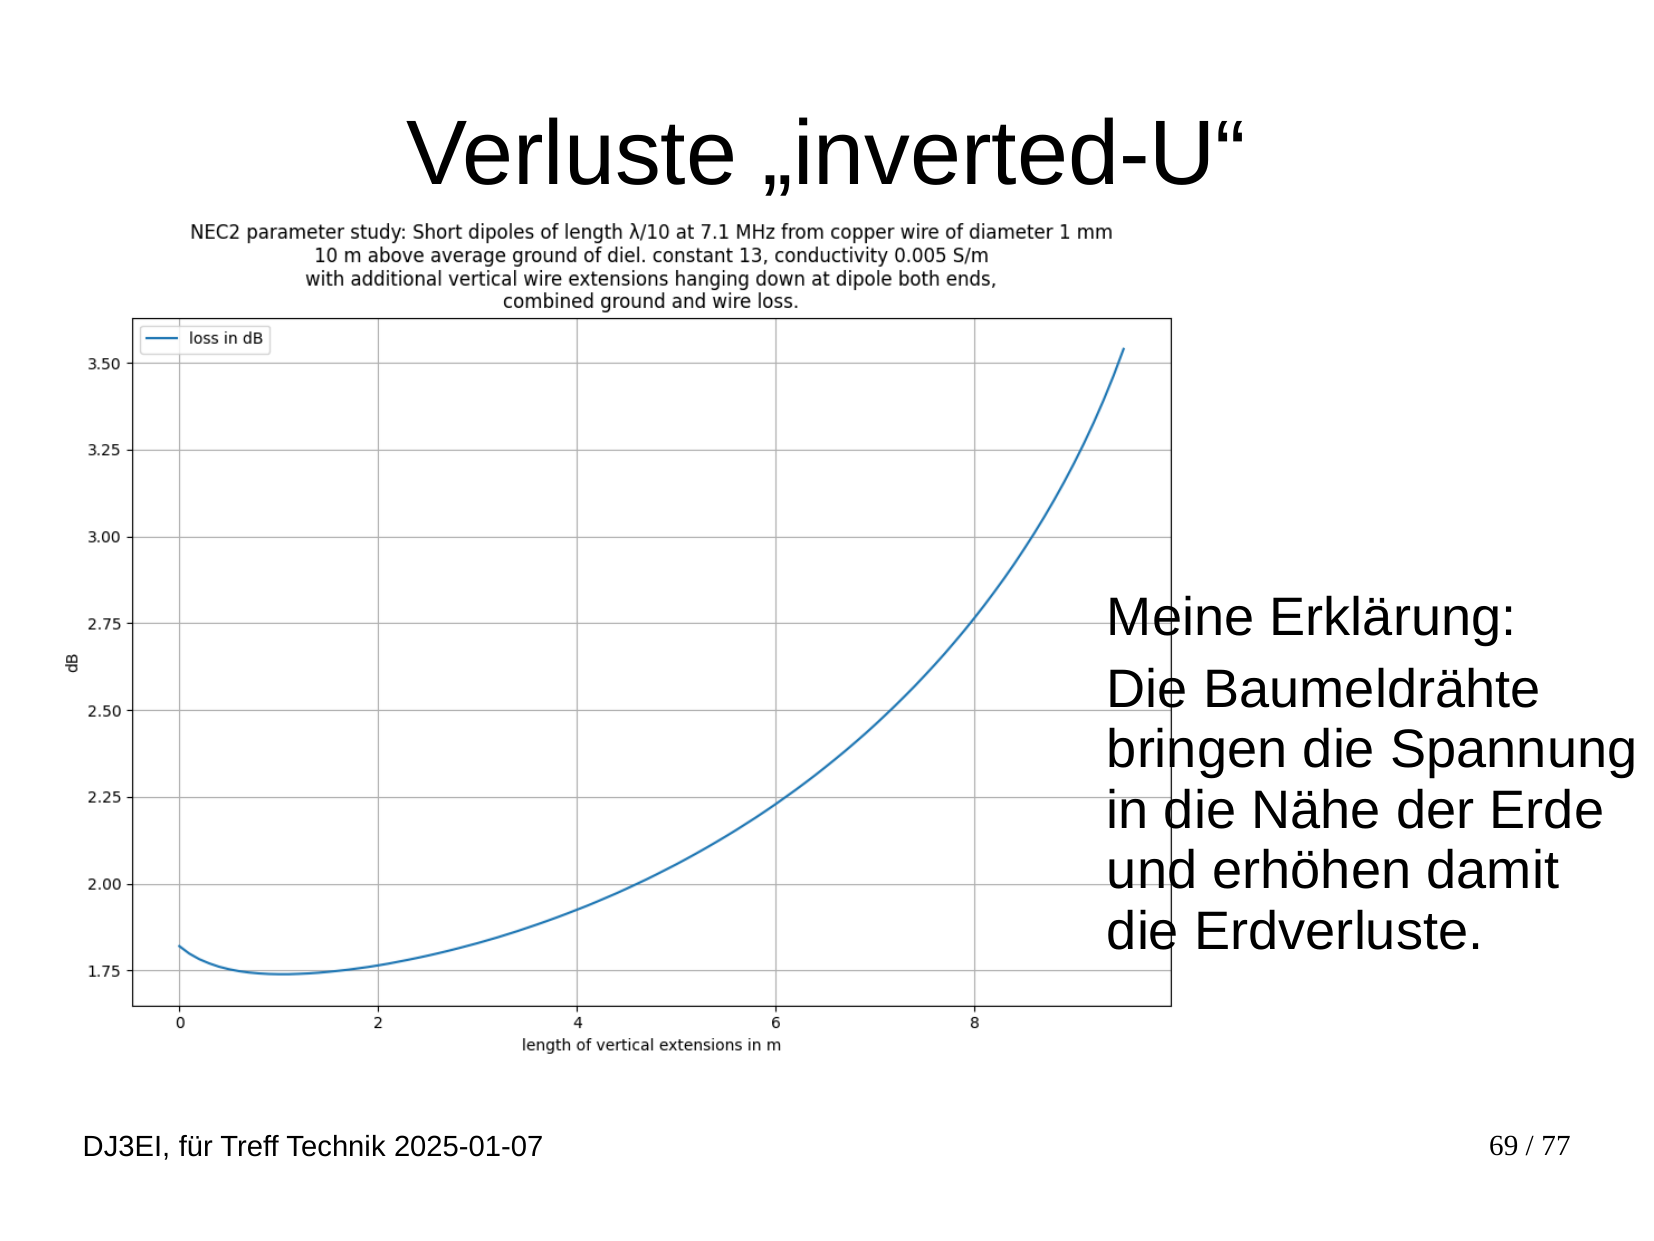

# Verluste „inverted-U“
Meine Erklärung:
Die Baumeldrähte
bringen die Spannung
in die Nähe der Erde
und erhöhen damit
die Erdverluste.
69